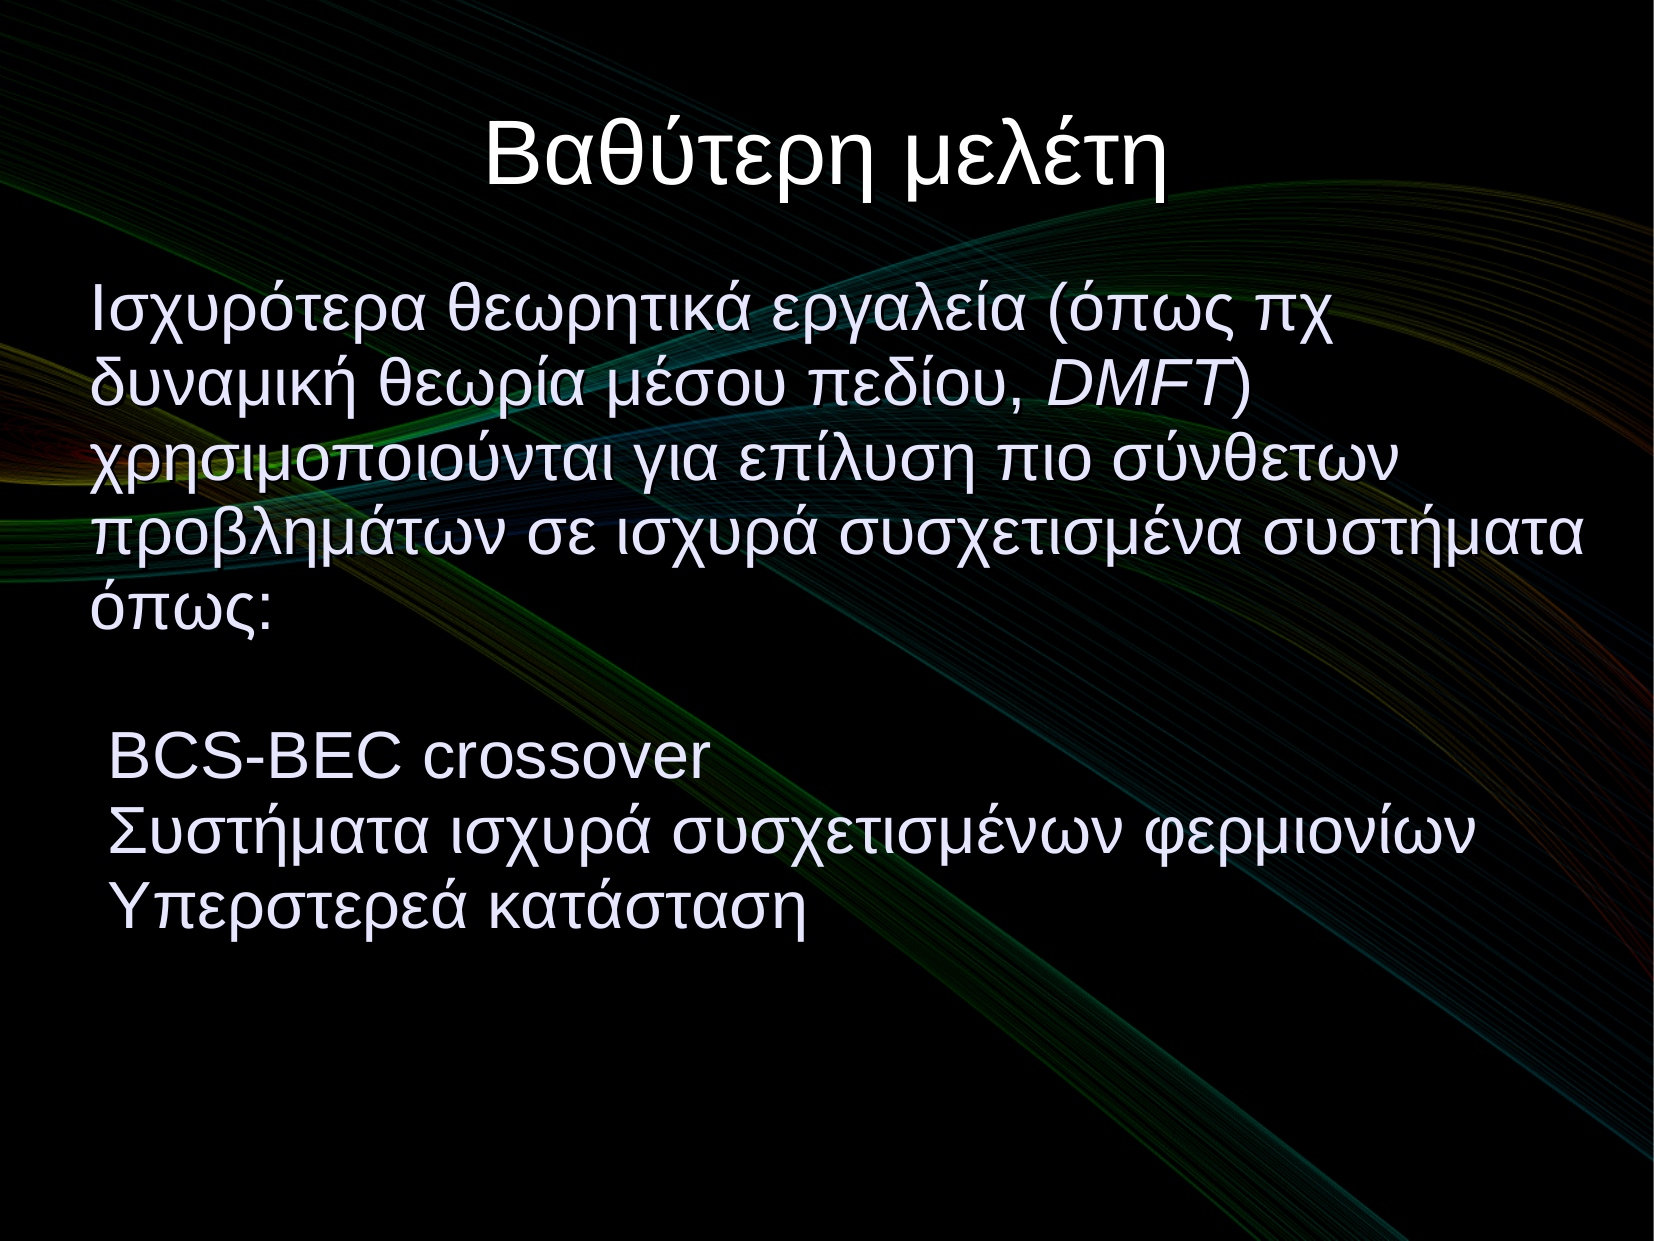

# Βαθύτερη μελέτη
Ισχυρότερα θεωρητικά εργαλεία (όπως πχ δυναμική θεωρία μέσου πεδίου, DMFT) χρησιμοποιούνται για επίλυση πιο σύνθετων προβλημάτων σε ισχυρά συσχετισμένα συστήματα όπως:
BCS-BEC crossover
Συστήματα ισχυρά συσχετισμένων φερμιονίων
Υπερστερεά κατάσταση